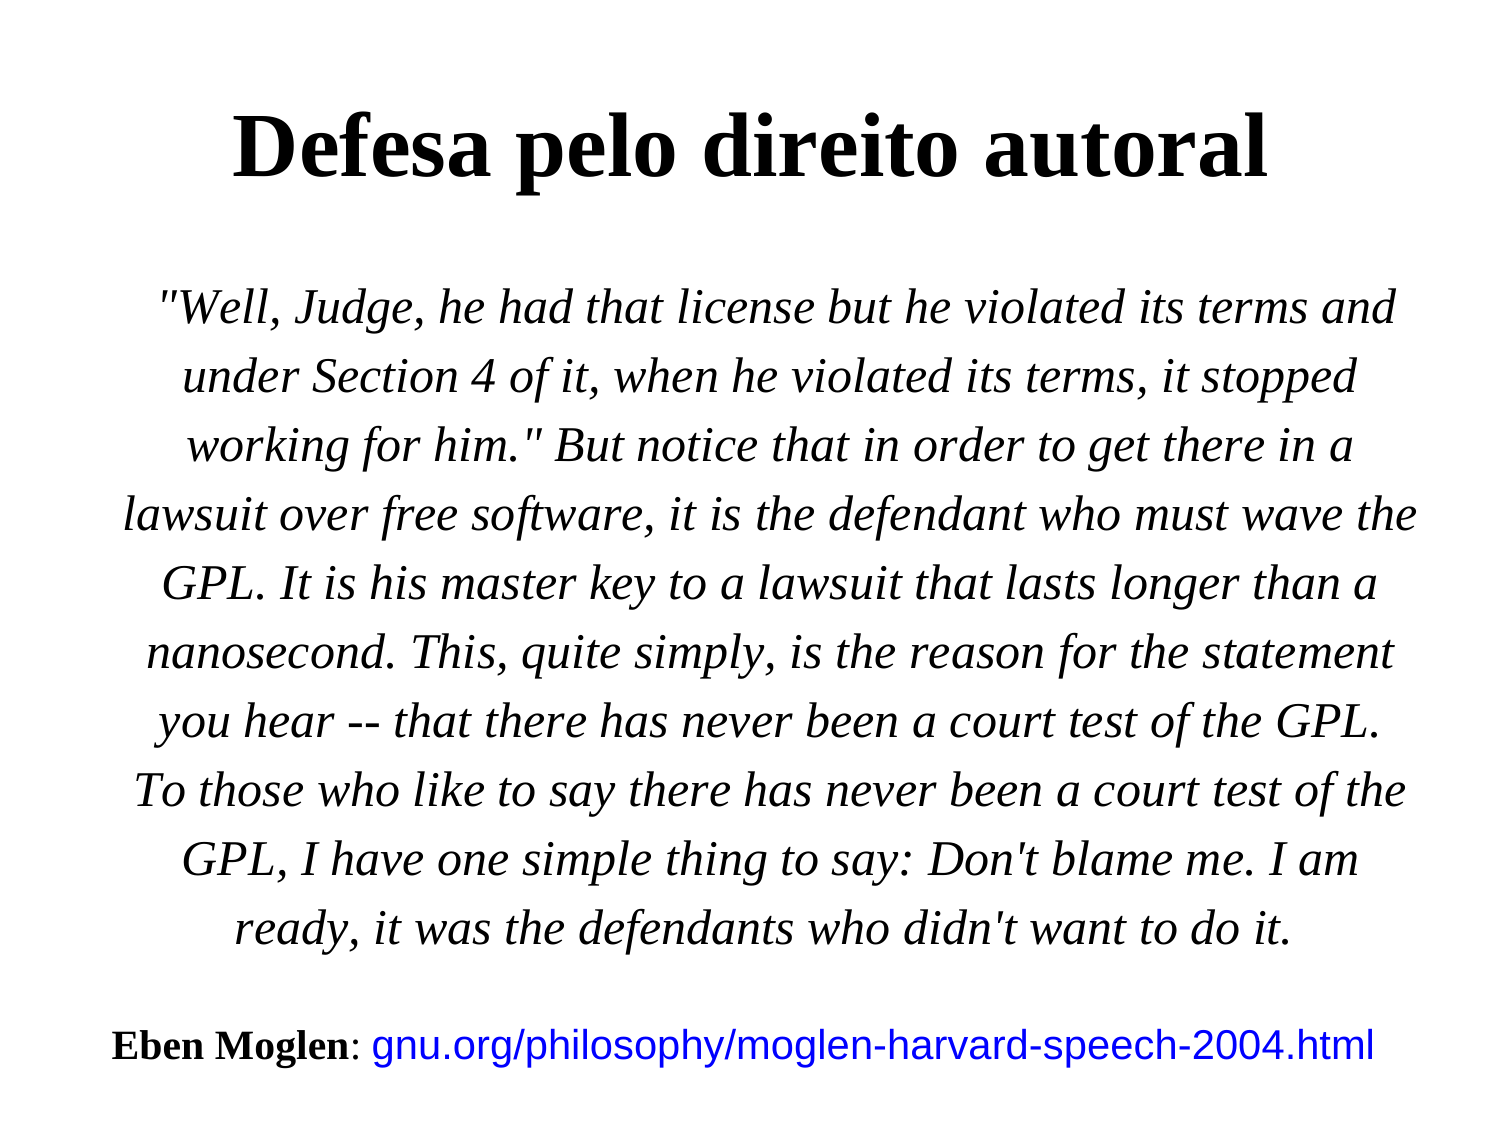

# Defesa pelo direito autoral
 "Well, Judge, he had that license but he violated its terms and under Section 4 of it, when he violated its terms, it stopped working for him." But notice that in order to get there in a lawsuit over free software, it is the defendant who must wave the GPL. It is his master key to a lawsuit that lasts longer than a nanosecond. This, quite simply, is the reason for the statement you hear -- that there has never been a court test of the GPL.
To those who like to say there has never been a court test of the GPL, I have one simple thing to say: Don't blame me. I am ready, it was the defendants who didn't want to do it.
Eben Moglen: gnu.org/philosophy/moglen-harvard-speech-2004.html